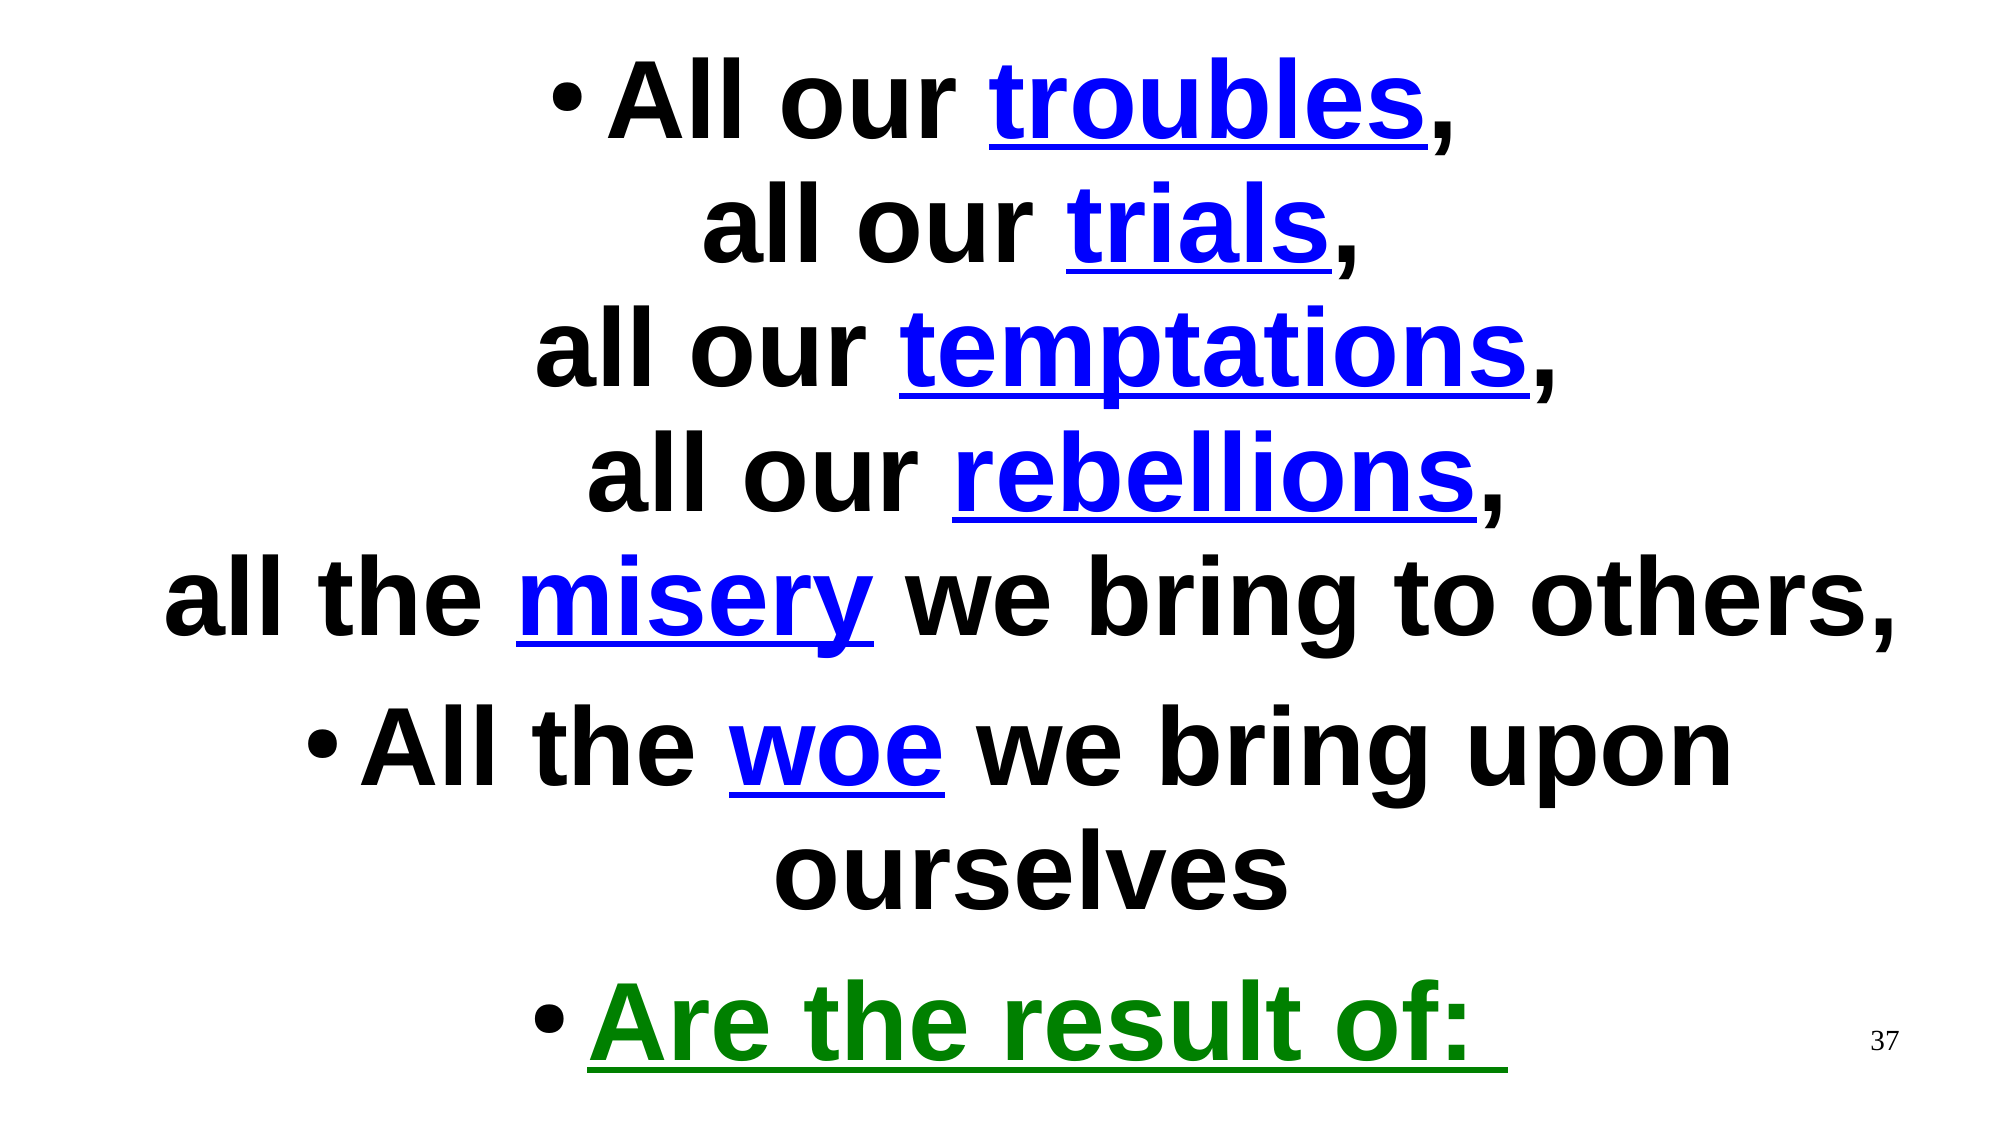

# All our troubles, all our trials, all our temptations, all our rebellions, all the misery we bring to others,
All the woe we bring upon ourselves
Are the result of:
37